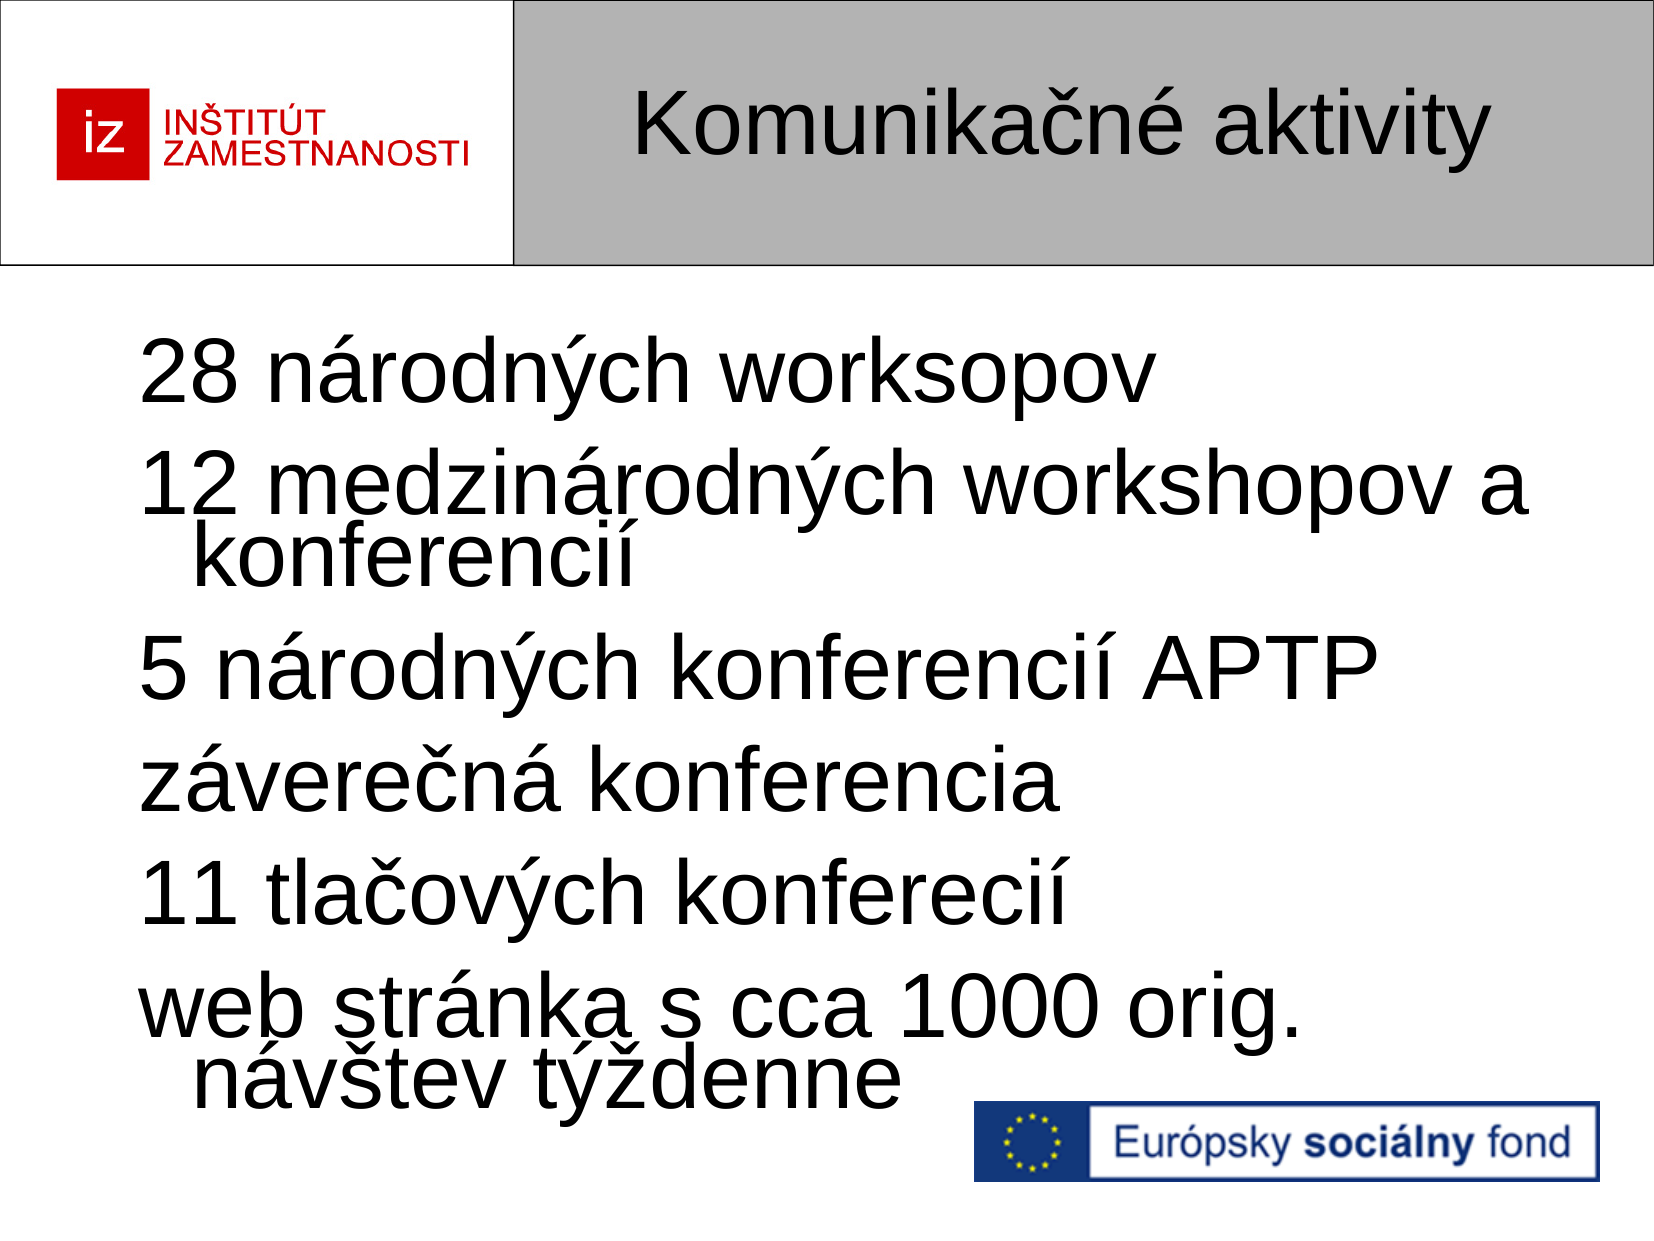

# Komunikačné aktivity
28 národných worksopov
12 medzinárodných workshopov a konferencií
5 národných konferencií APTP
záverečná konferencia
11 tlačových konferecií
web stránka s cca 1000 orig. návštev týždenne